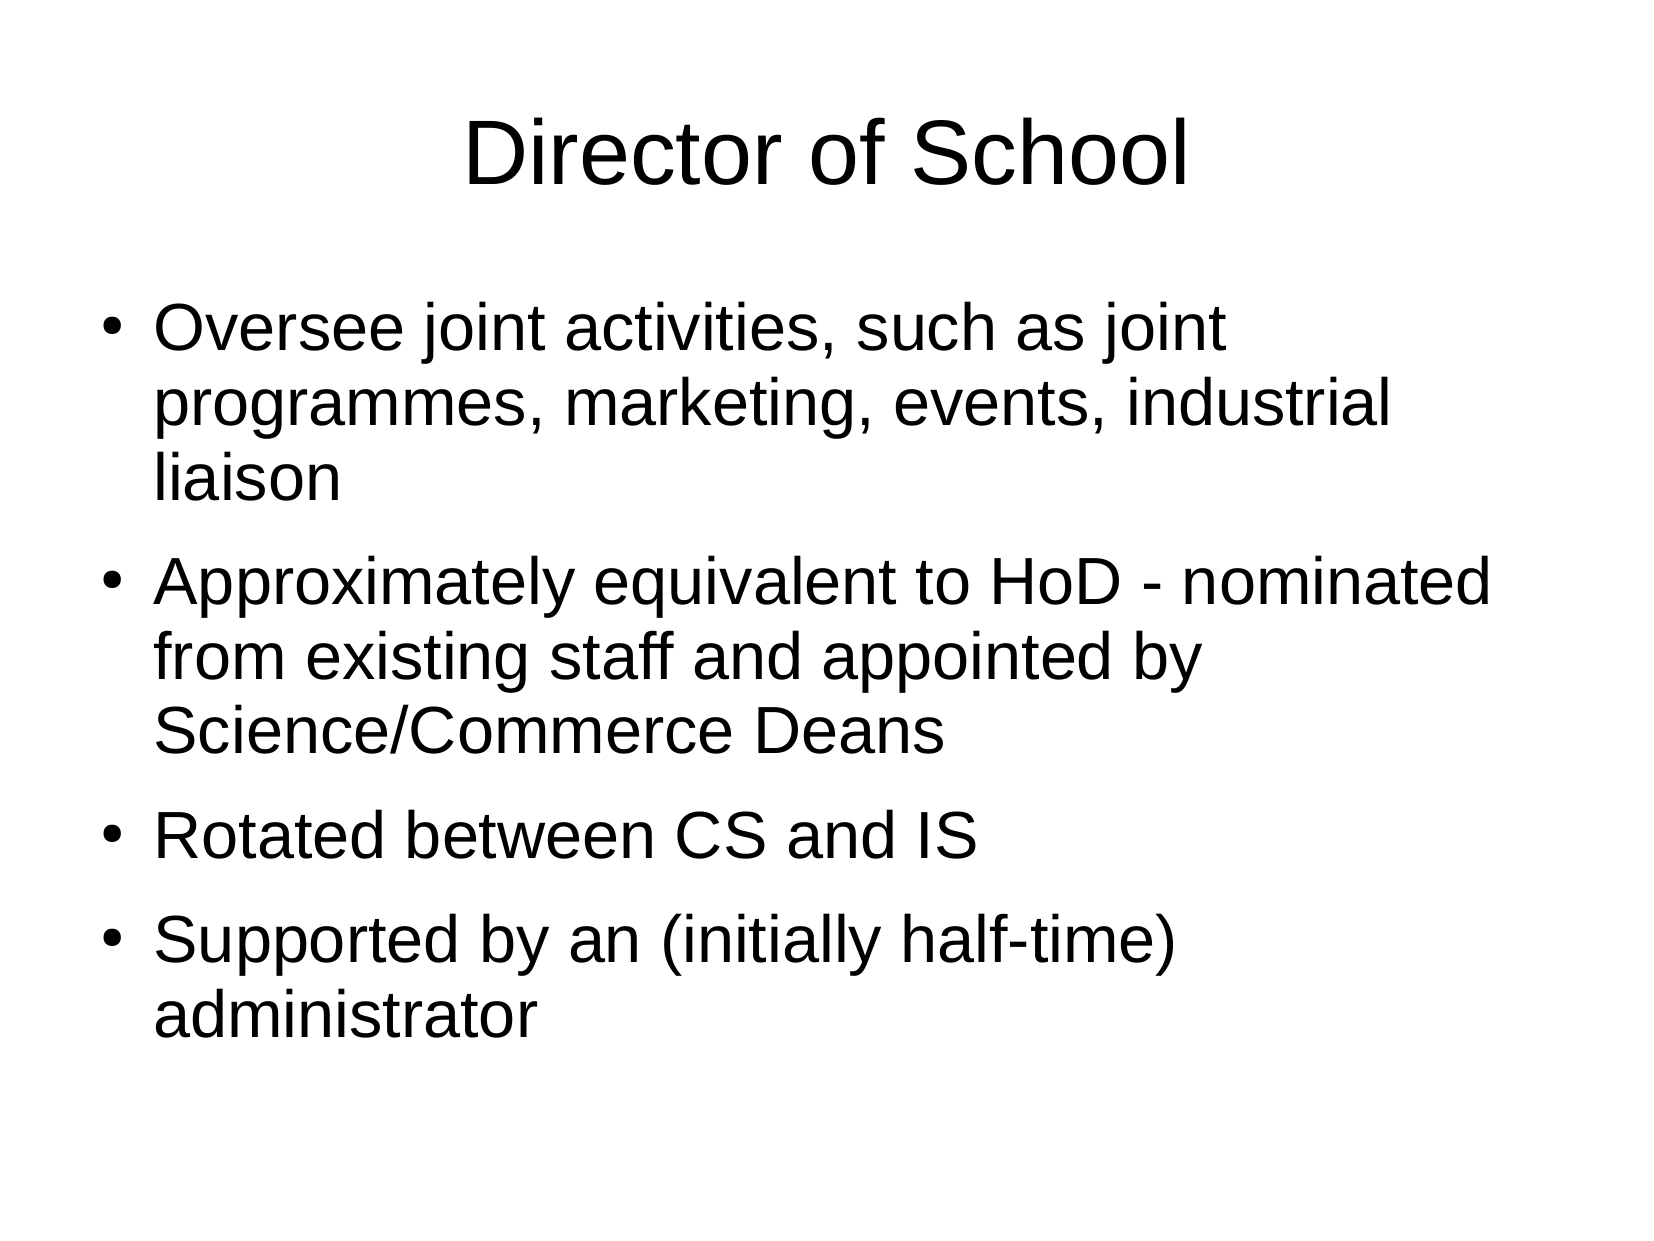

# Director of School
Oversee joint activities, such as joint programmes, marketing, events, industrial liaison
Approximately equivalent to HoD - nominated from existing staff and appointed by Science/Commerce Deans
Rotated between CS and IS
Supported by an (initially half-time) administrator